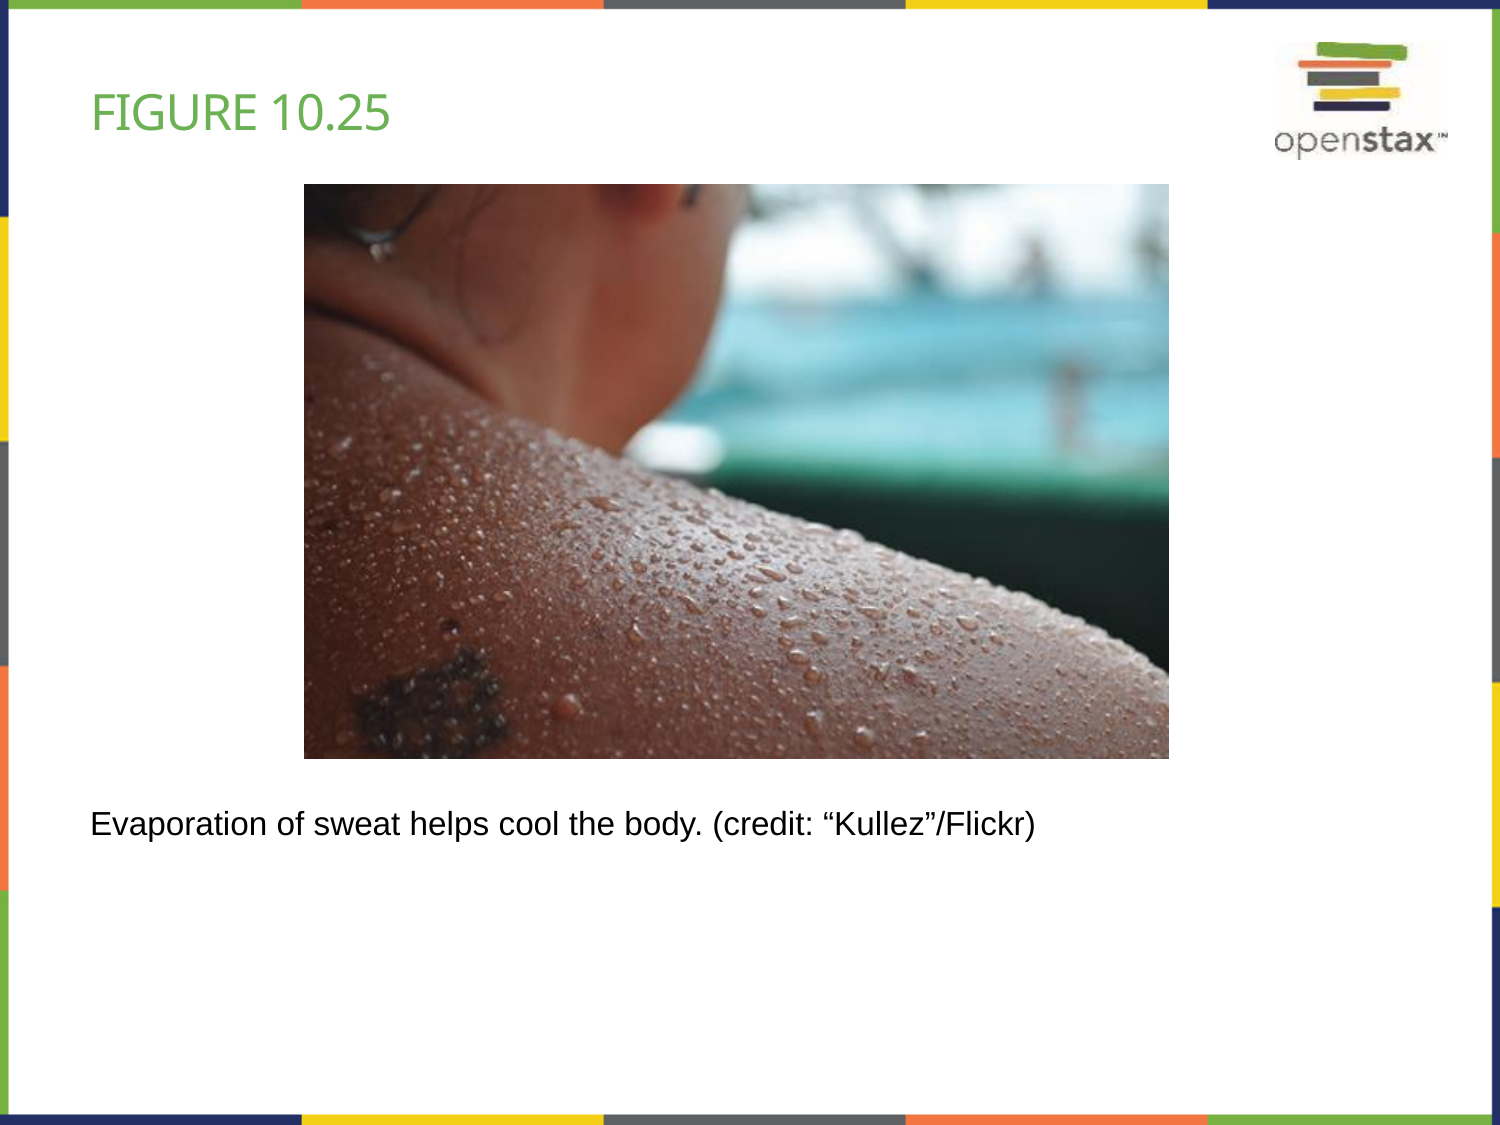

# Figure 10.25
Evaporation of sweat helps cool the body. (credit: “Kullez”/Flickr)